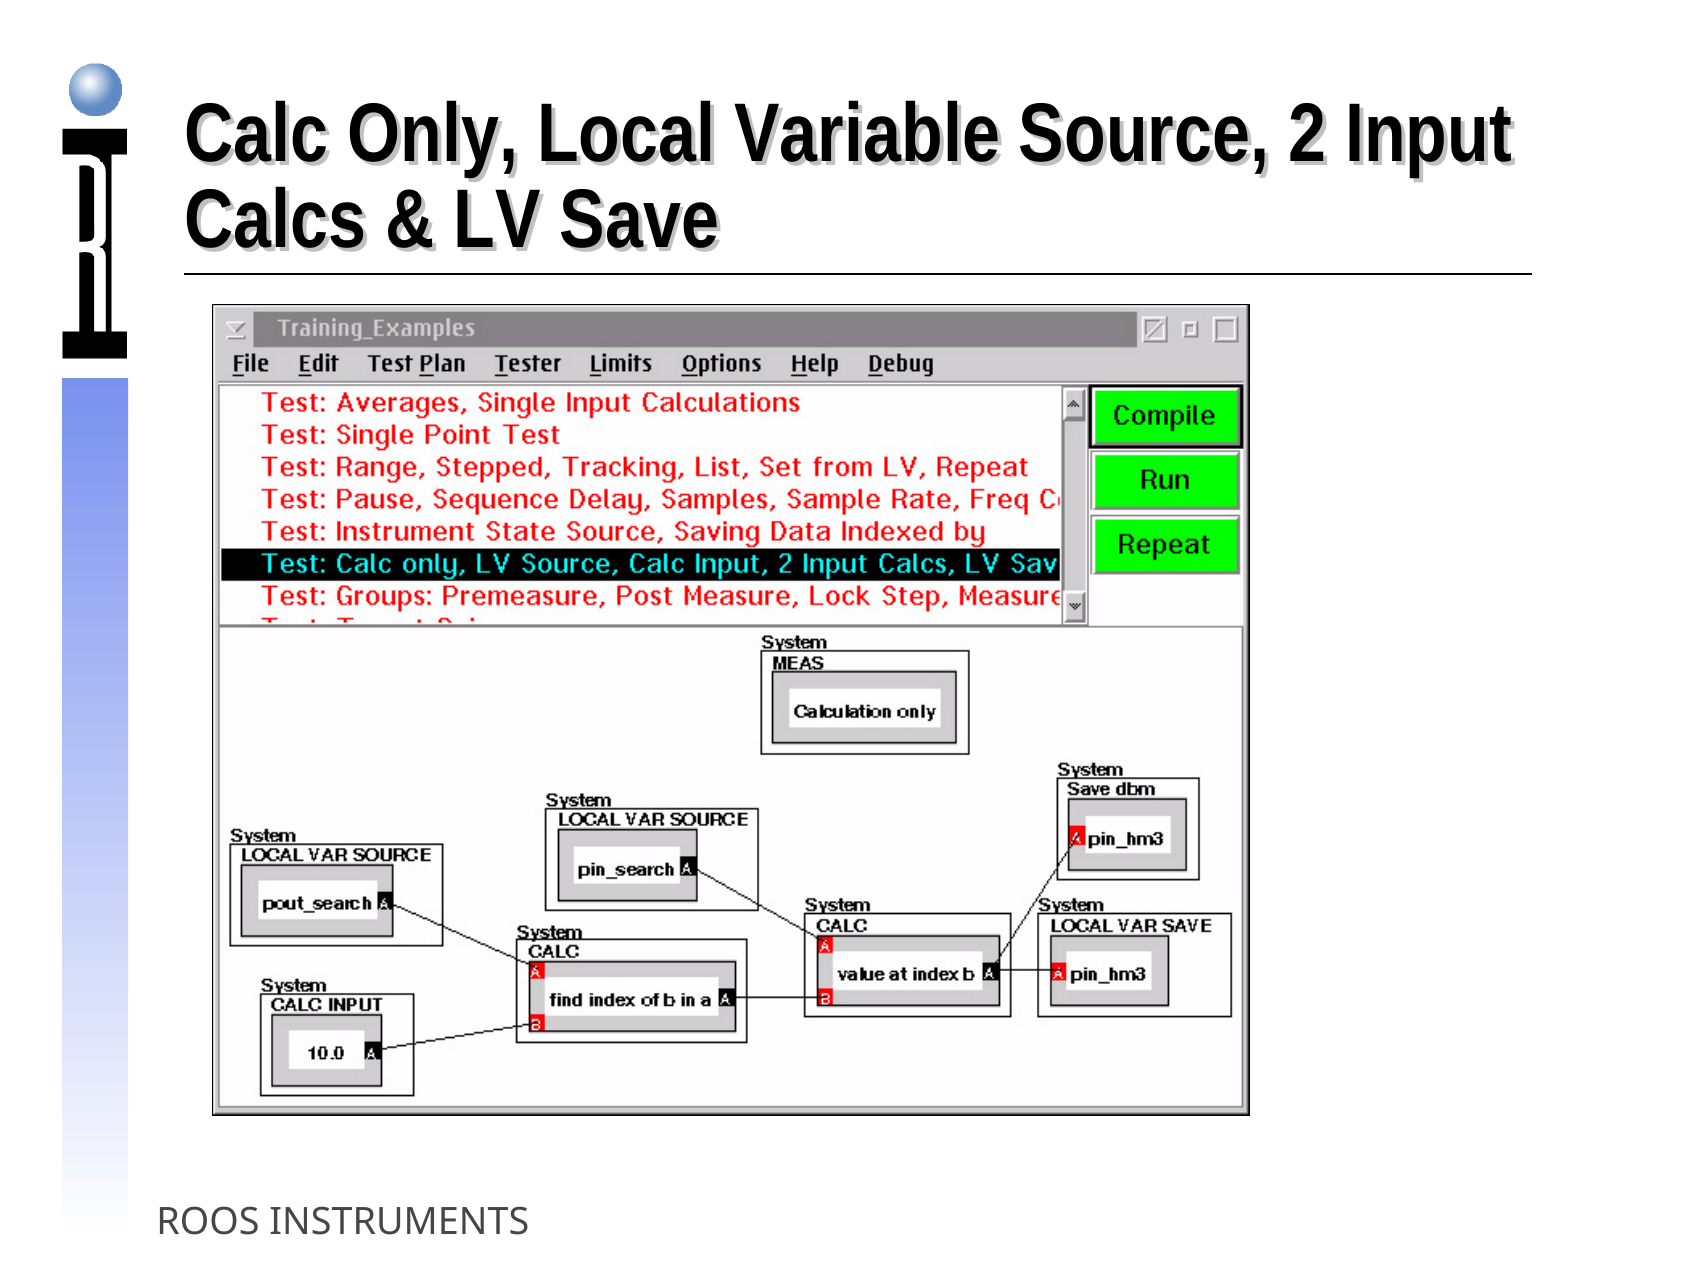

Calc Only, Local Variable Source, 2 Input Calcs & LV Save